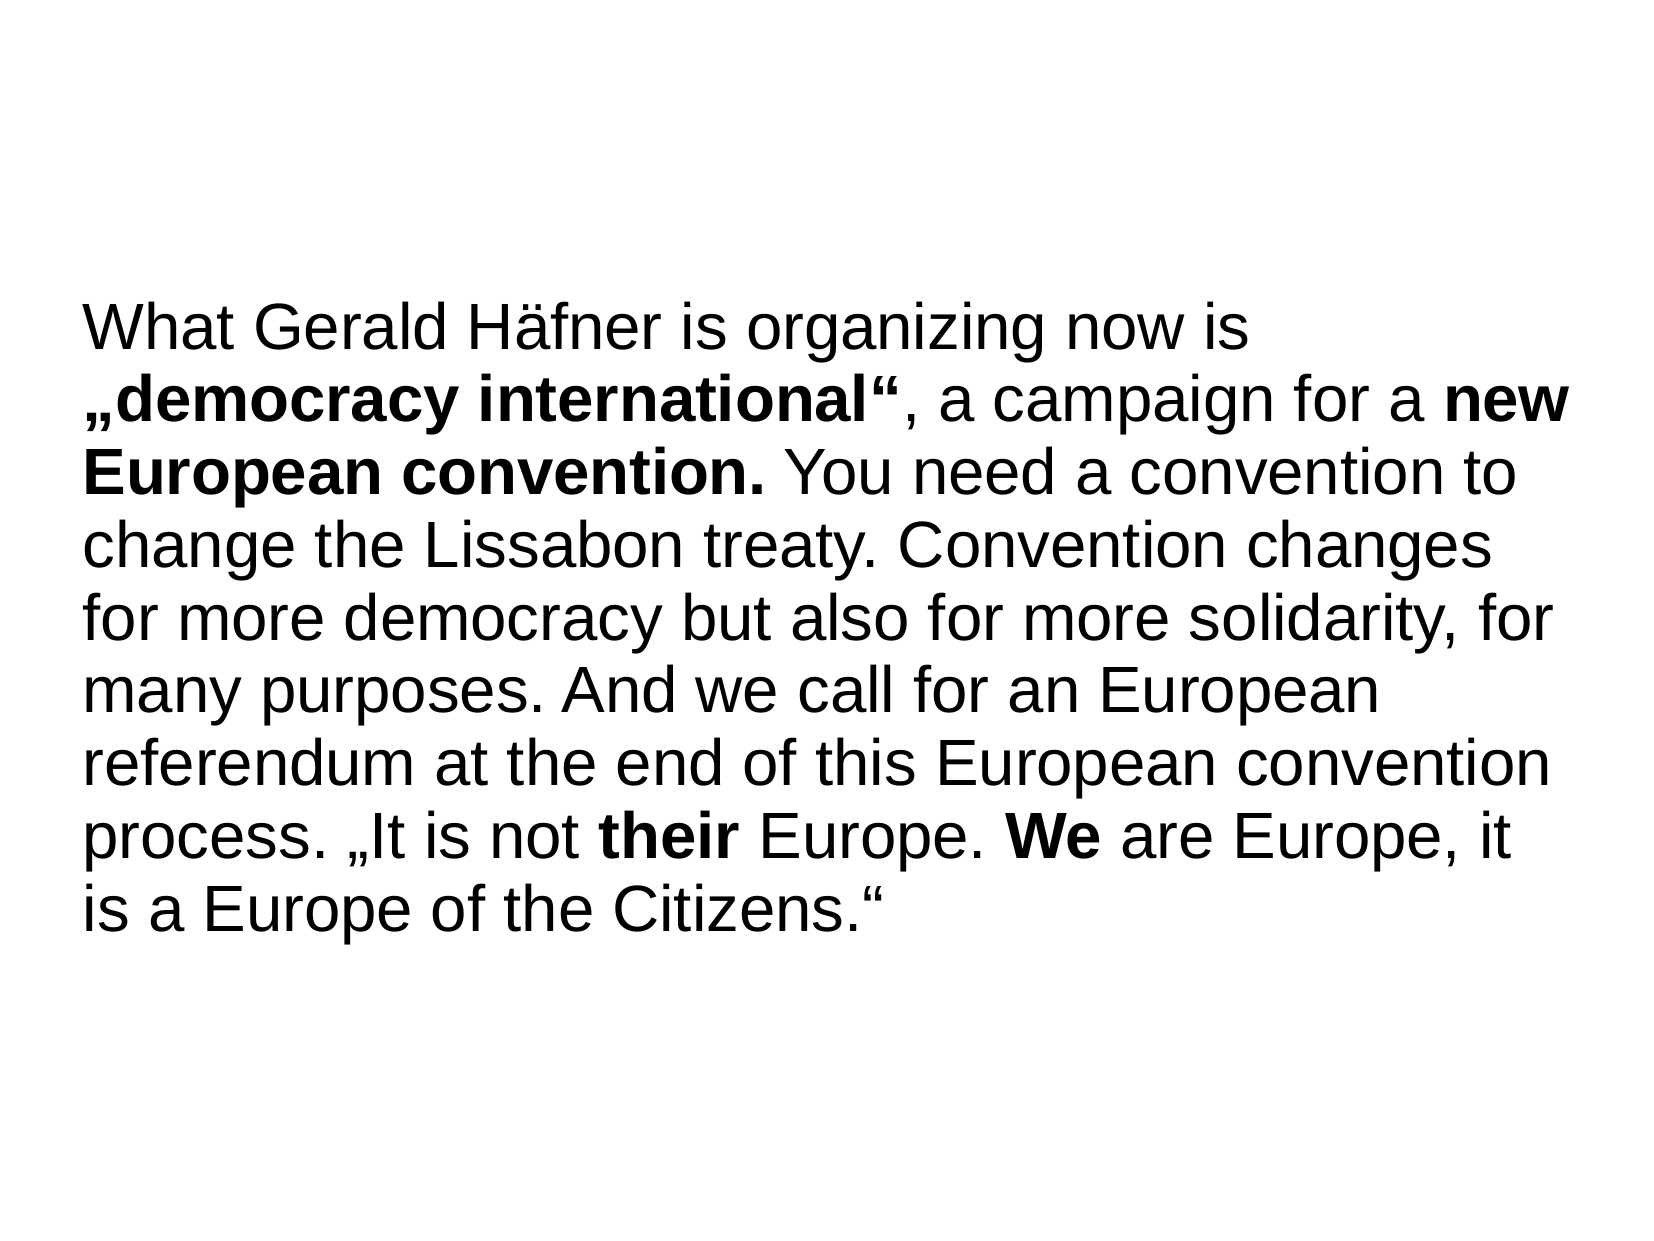

#
What Gerald Häfner is organizing now is „democracy international“, a campaign for a new European convention. You need a convention to change the Lissabon treaty. Convention changes for more democracy but also for more solidarity, for many purposes. And we call for an European referendum at the end of this European convention process. „It is not their Europe. We are Europe, it is a Europe of the Citizens.“